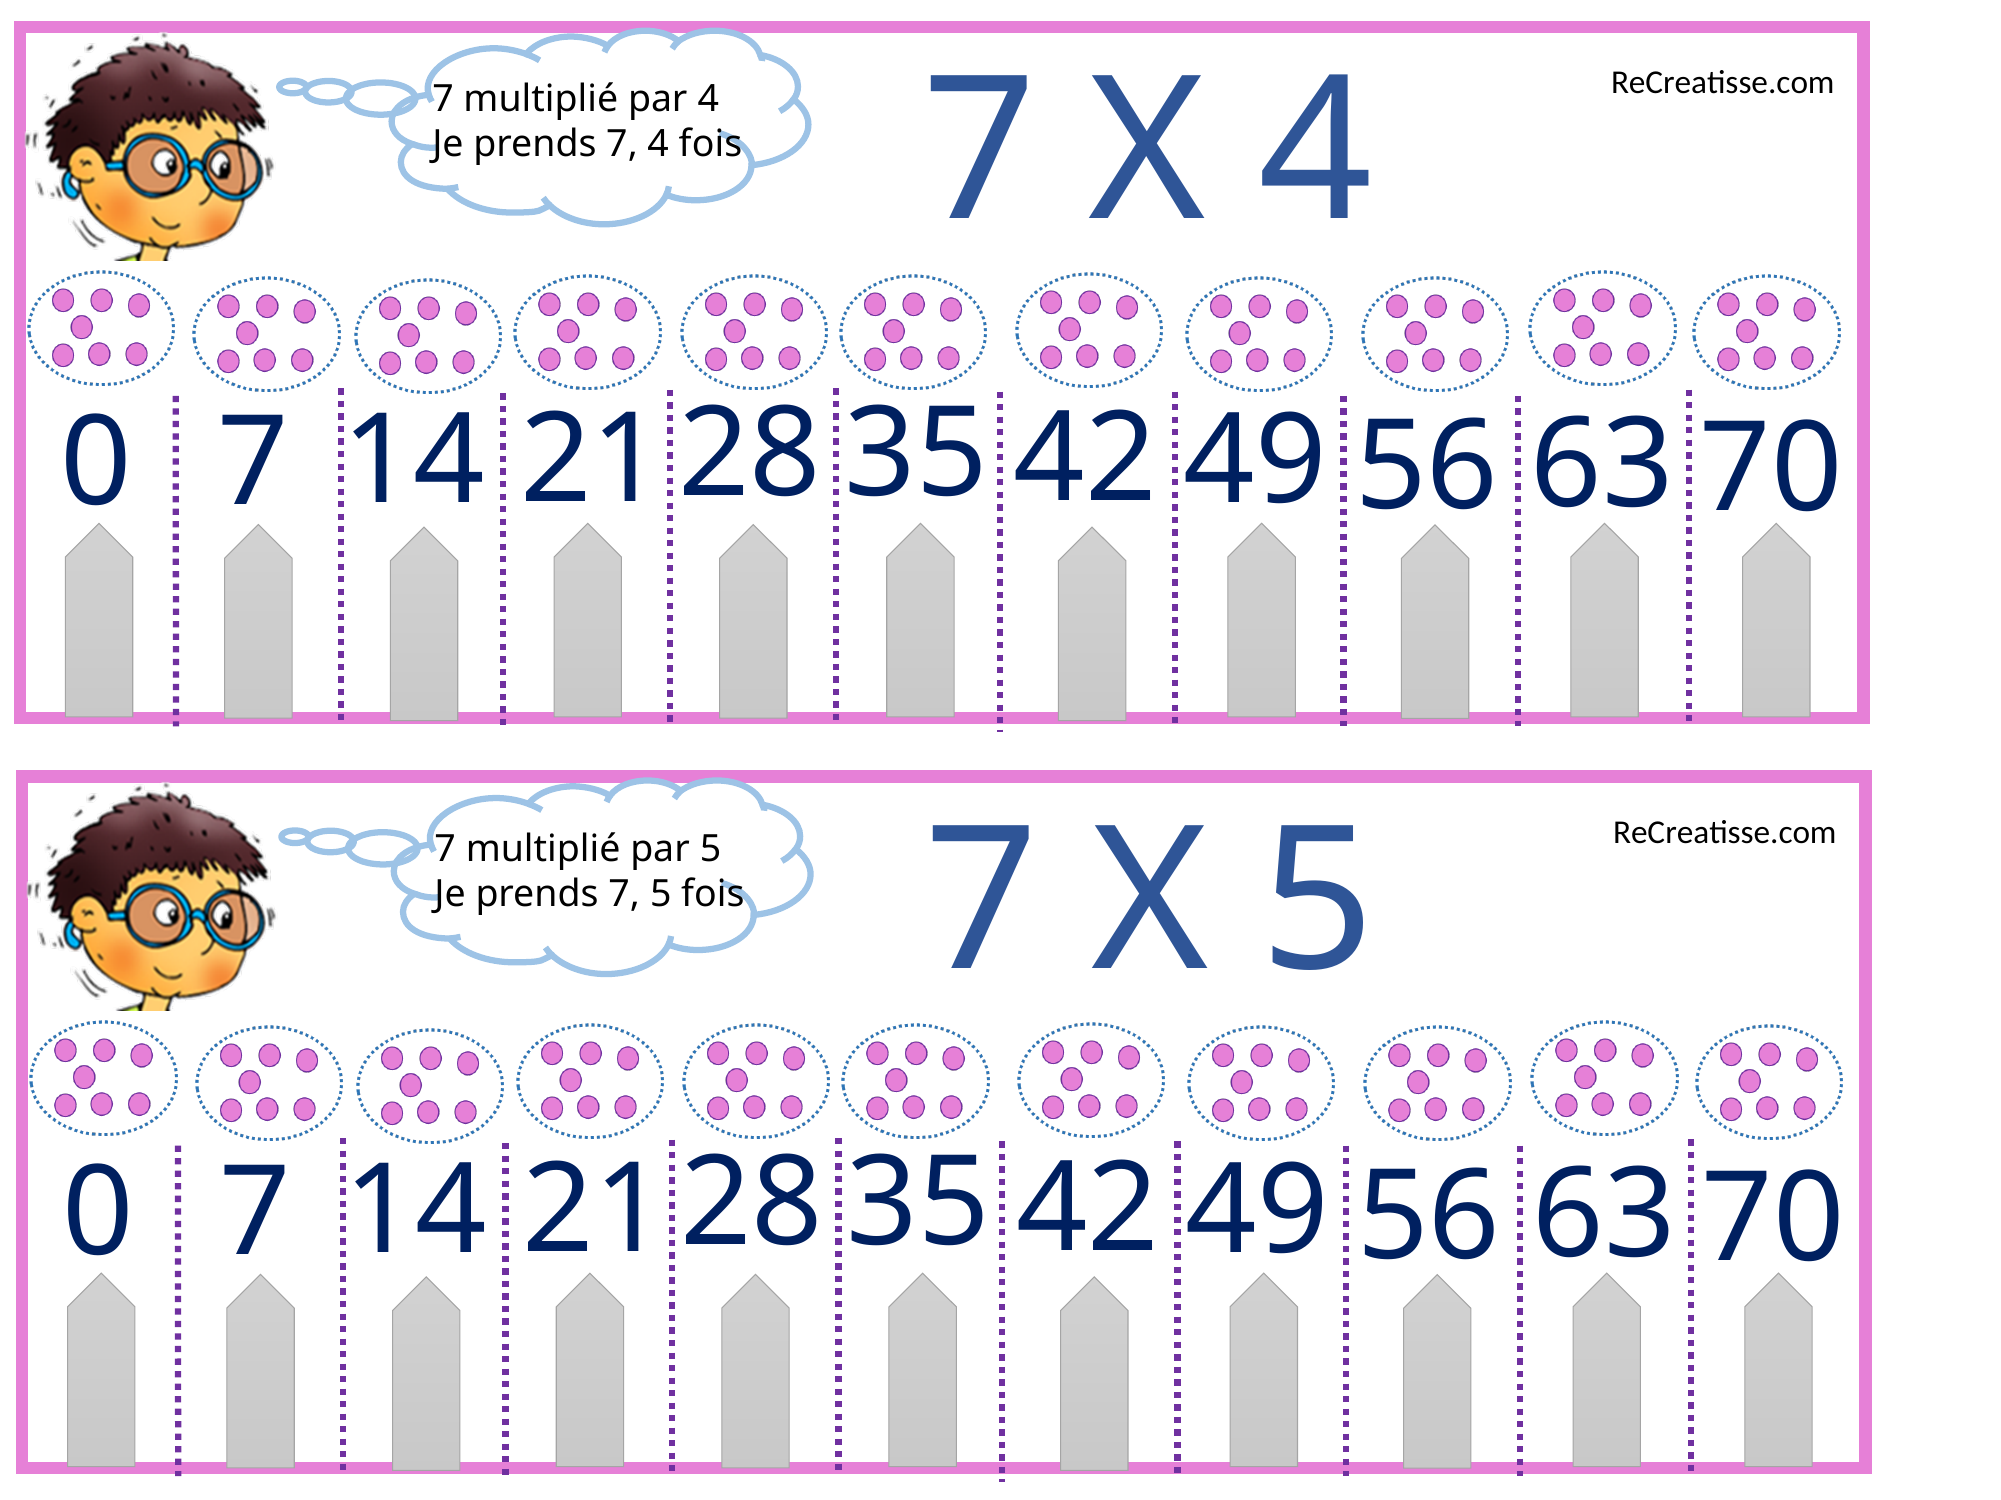

7 X 4
ReCreatisse.com
7 multiplié par 4
Je prends 7, 4 fois
28
35
42
21
49
14
0
7
63
56
70
7 X 5
ReCreatisse.com
7 multiplié par 5
Je prends 7, 5 fois
28
35
42
21
49
14
0
7
63
56
70